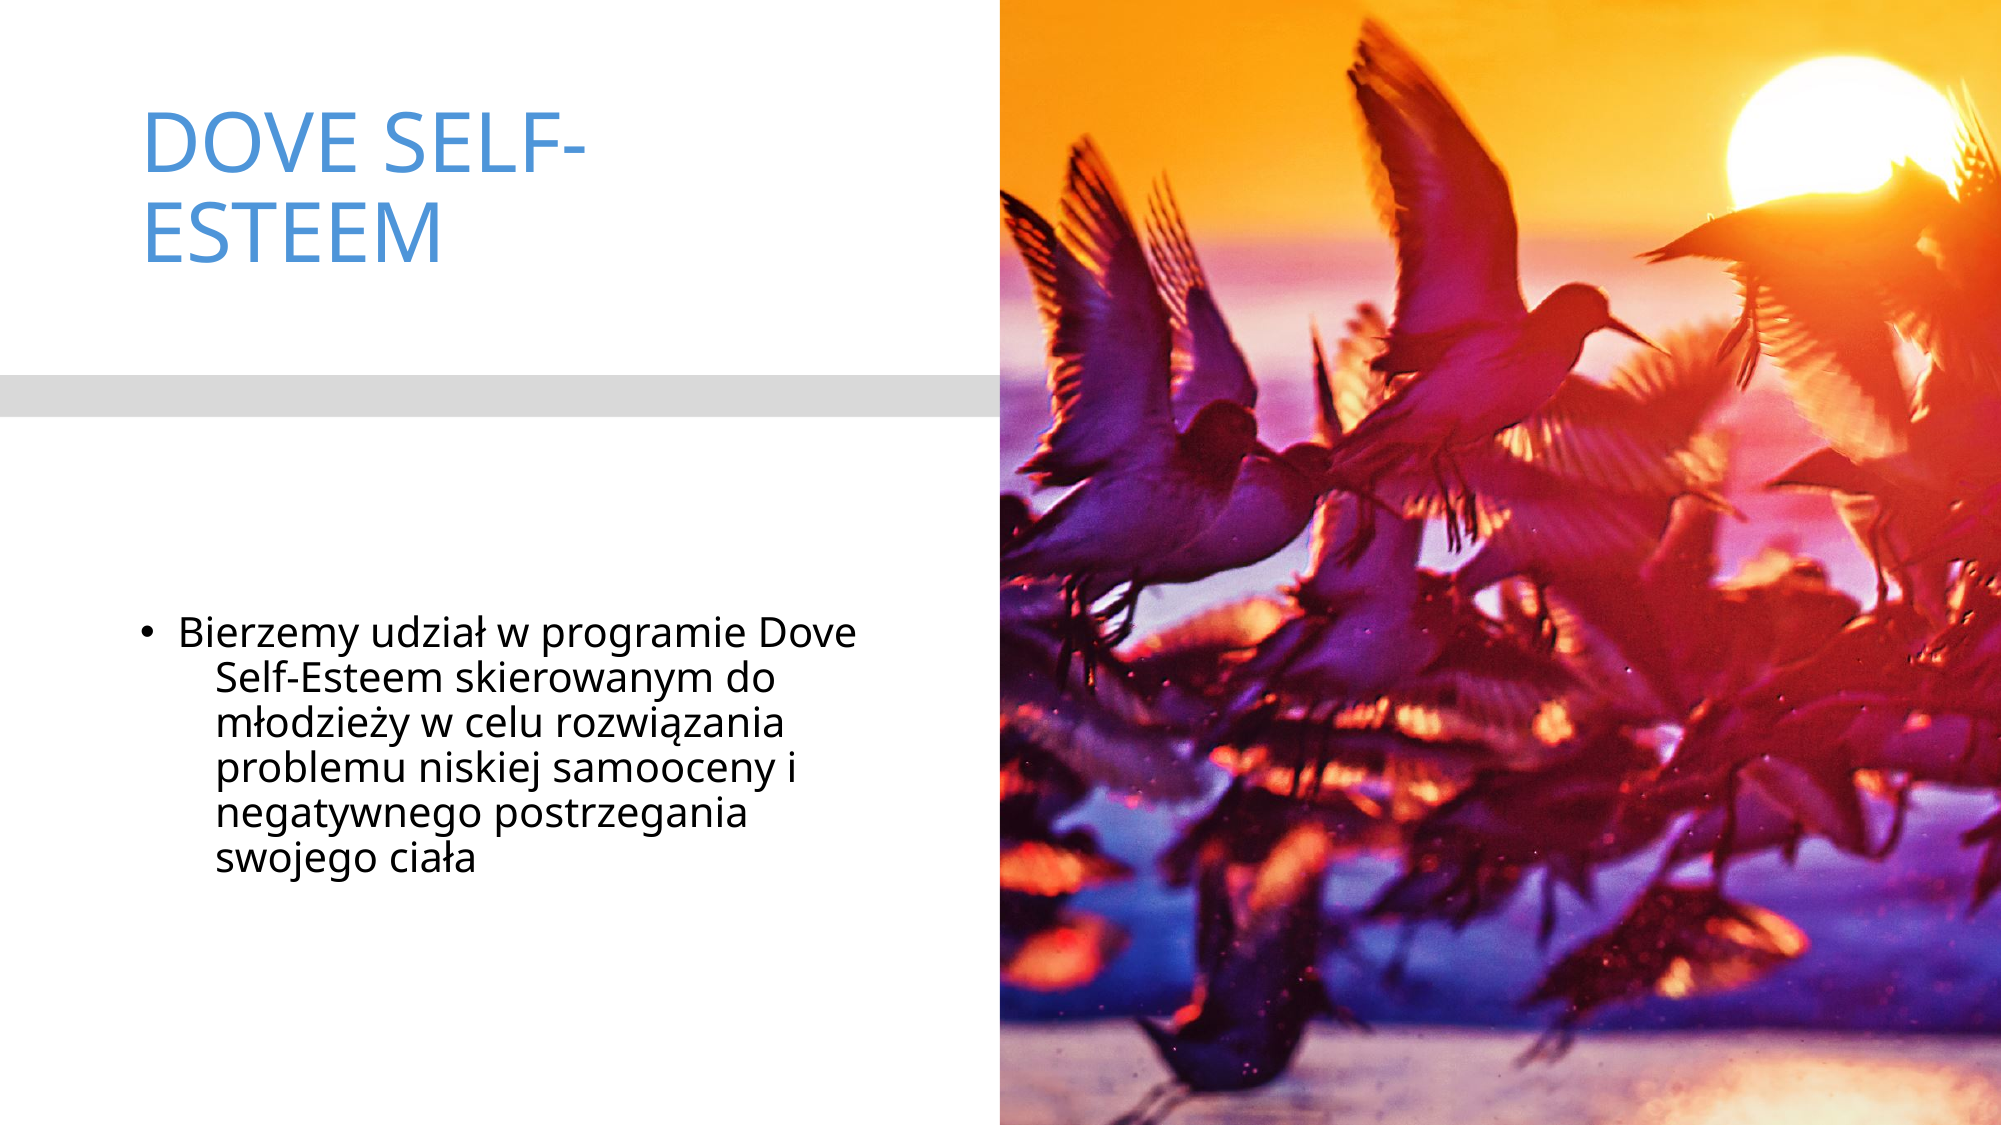

# DOVE SELF-ESTEEM
Bierzemy udział w programie Dove Self-Esteem skierowanym do młodzieży w celu rozwiązania problemu niskiej samooceny i negatywnego postrzegania swojego ciała